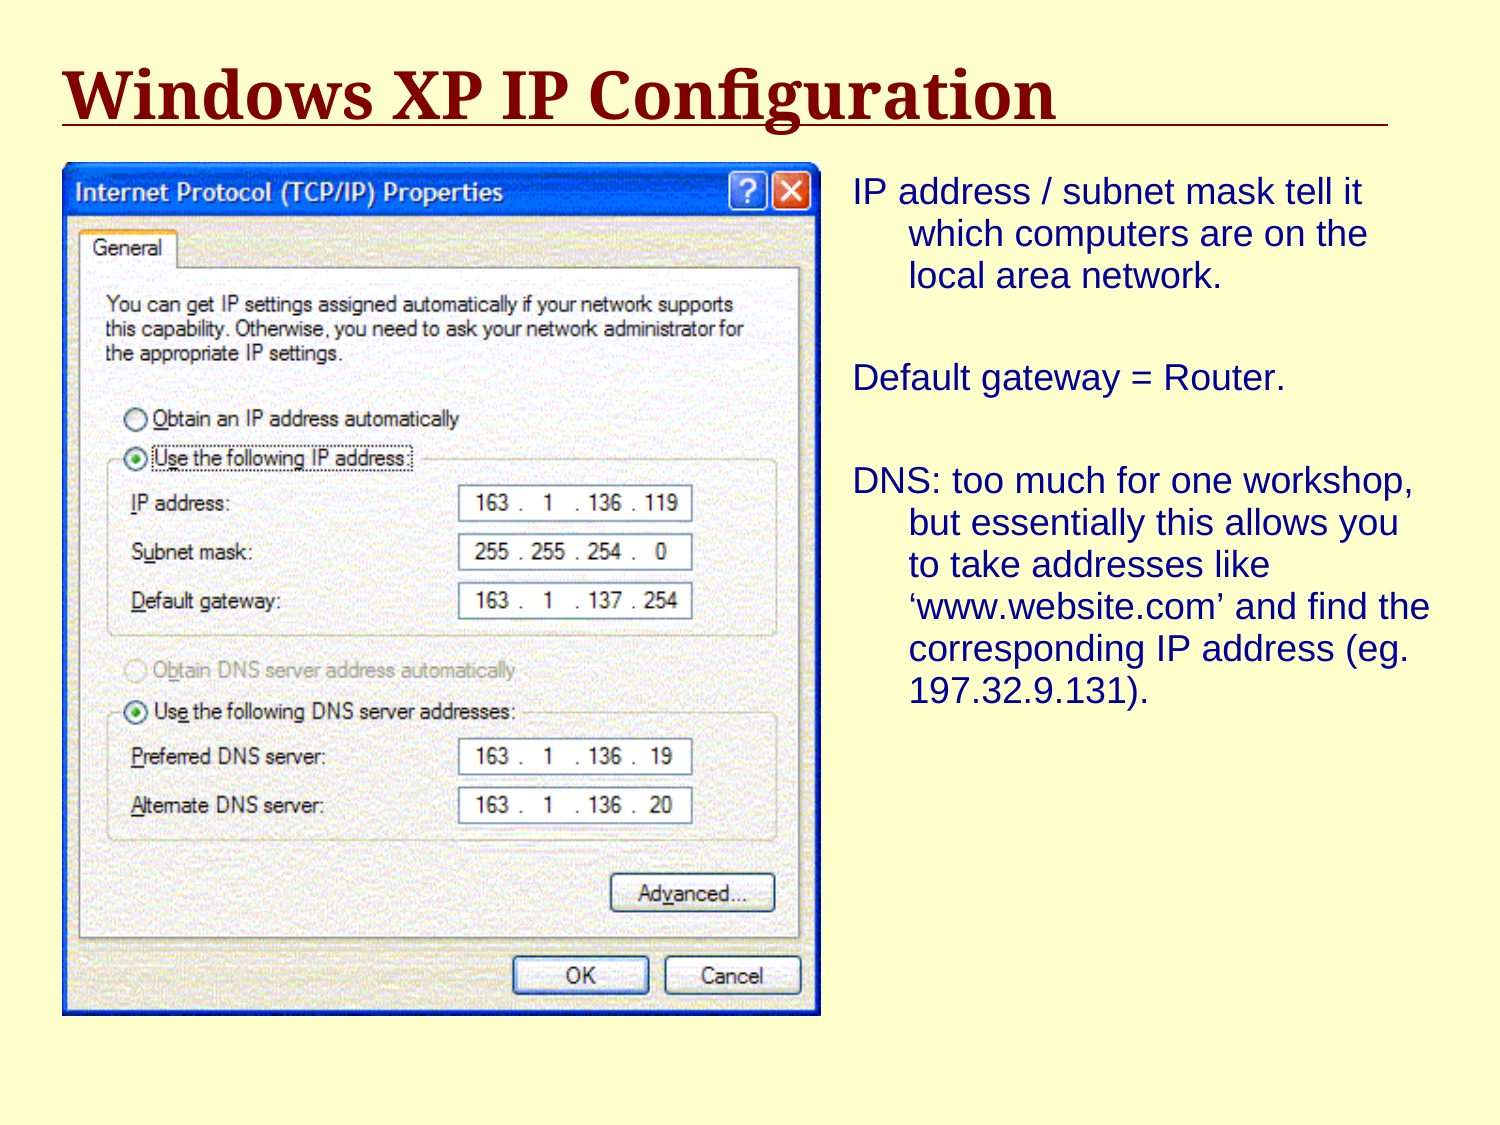

# Windows XP IP Configuration
IP address / subnet mask tell it which computers are on the local area network.
Default gateway = Router.
DNS: too much for one workshop, but essentially this allows you to take addresses like ‘www.website.com’ and find the corresponding IP address (eg. 197.32.9.131).